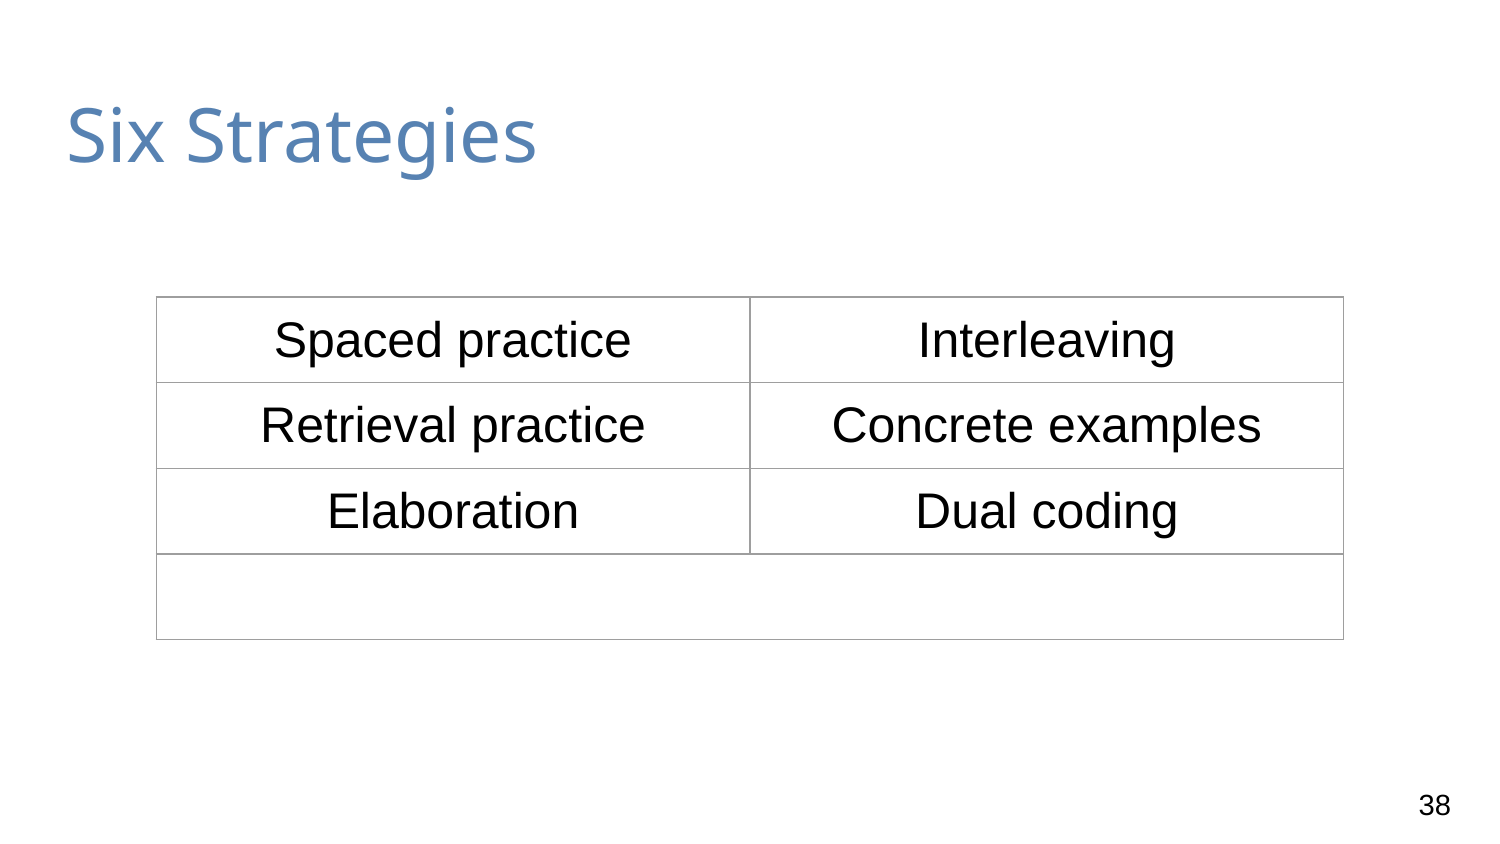

# Six Strategies
| Spaced practice | Interleaving |
| --- | --- |
| Retrieval practice | Concrete examples |
| Elaboration | Dual coding |
| | |